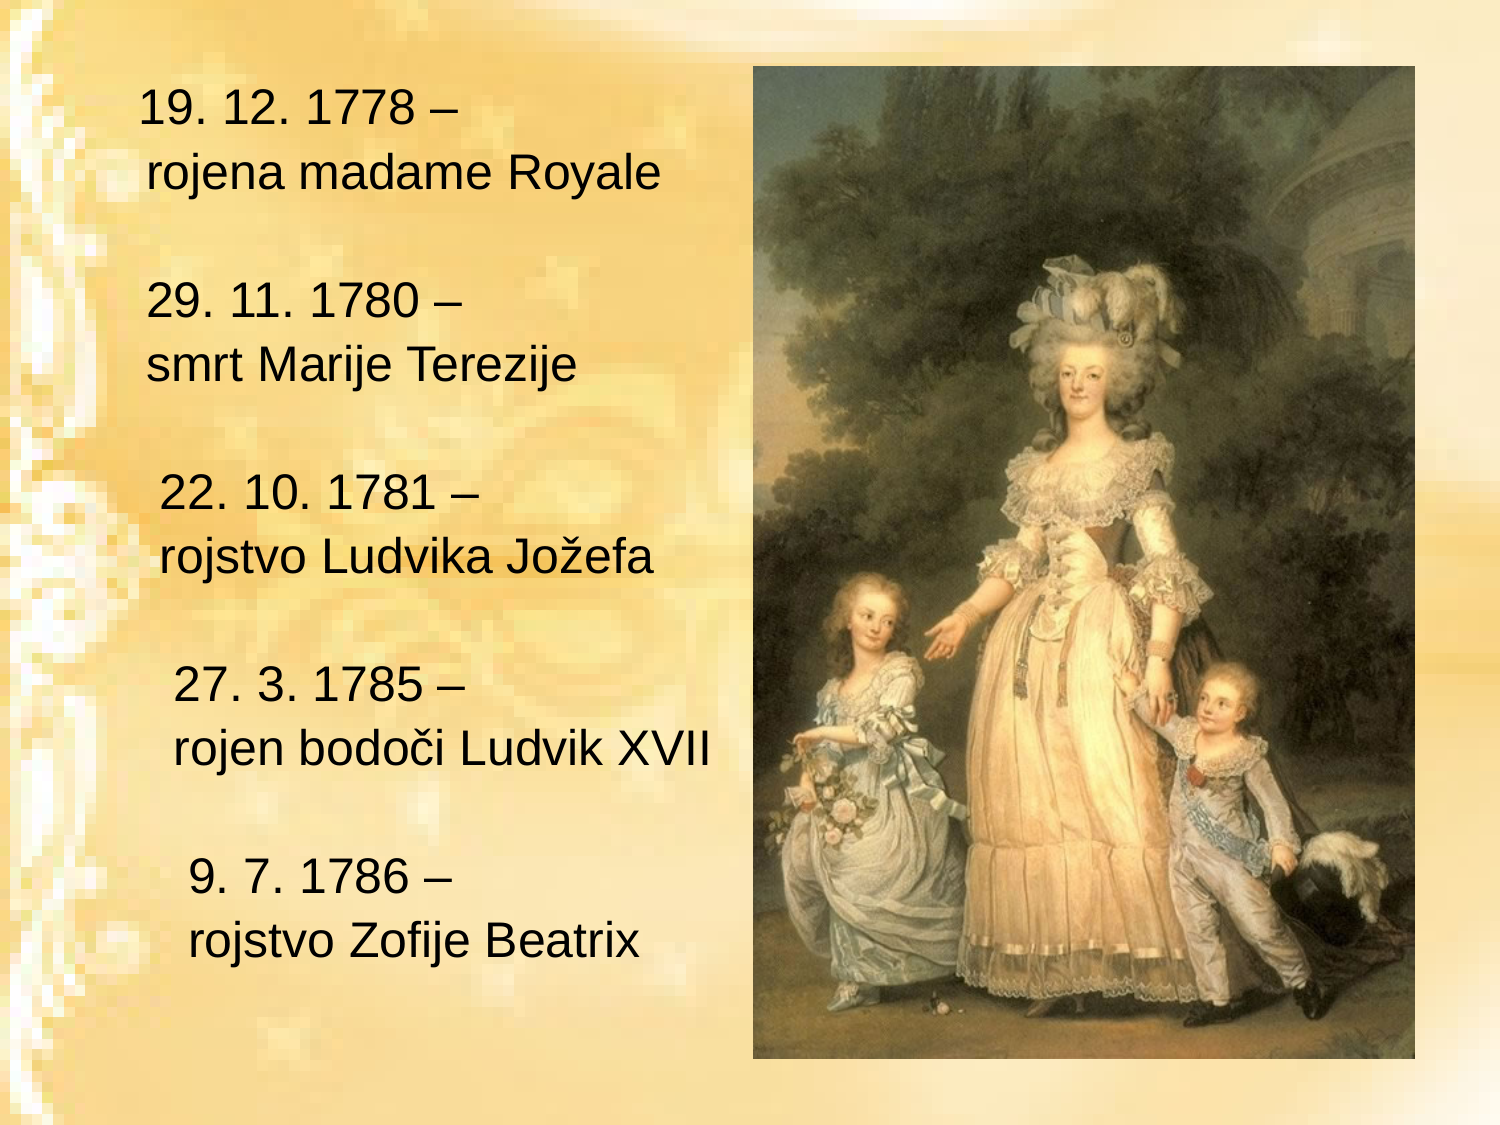

# 19. 12. 1778 –
 rojena madame Royale
 29. 11. 1780 –
 smrt Marije Terezije
 22. 10. 1781 –
 rojstvo Ludvika Jožefa
 27. 3. 1785 –
 rojen bodoči Ludvik XVII
 9. 7. 1786 –
 rojstvo Zofije Beatrix